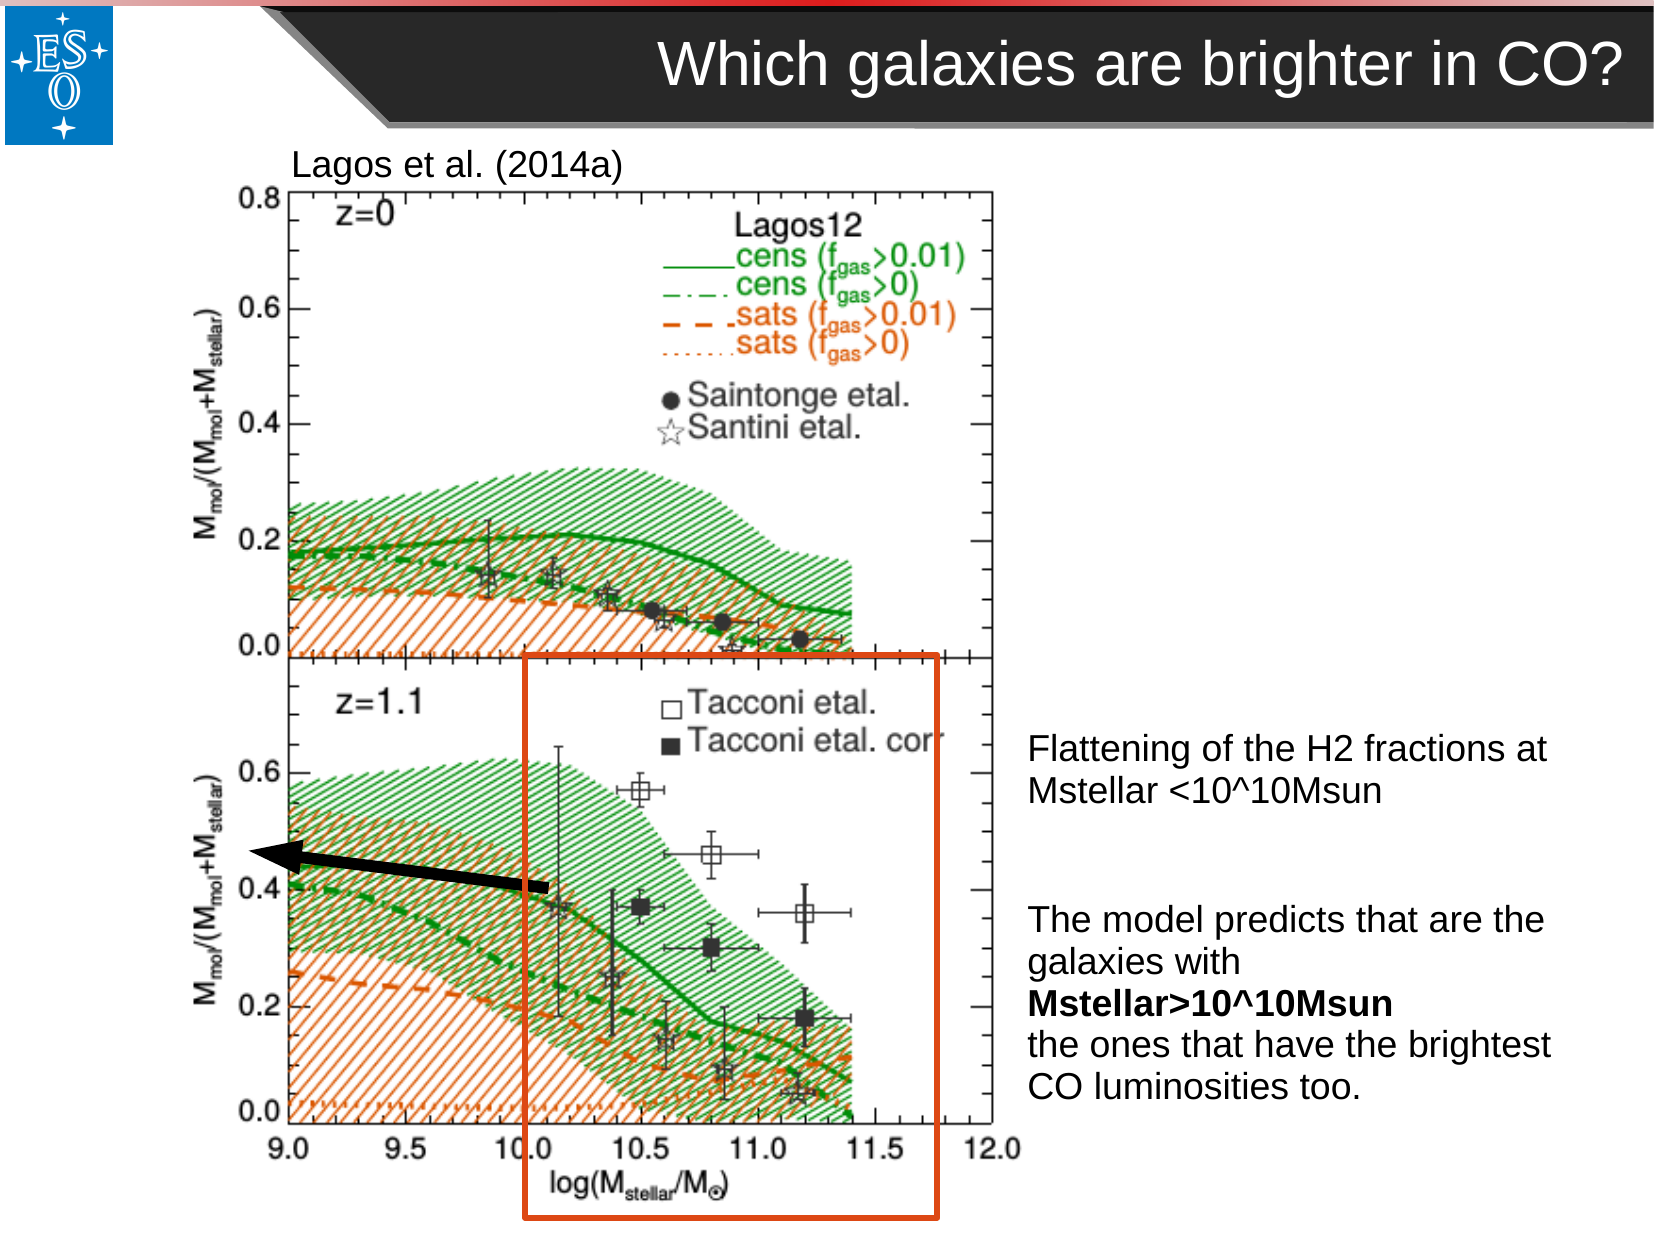

# Which galaxies are brighter in CO?
Lagos et al. (2014a)
Flattening of the H2 fractions at Mstellar <10^10Msun
The model predicts that are the galaxies with
Mstellar>10^10Msun
the ones that have the brightest CO luminosities too.